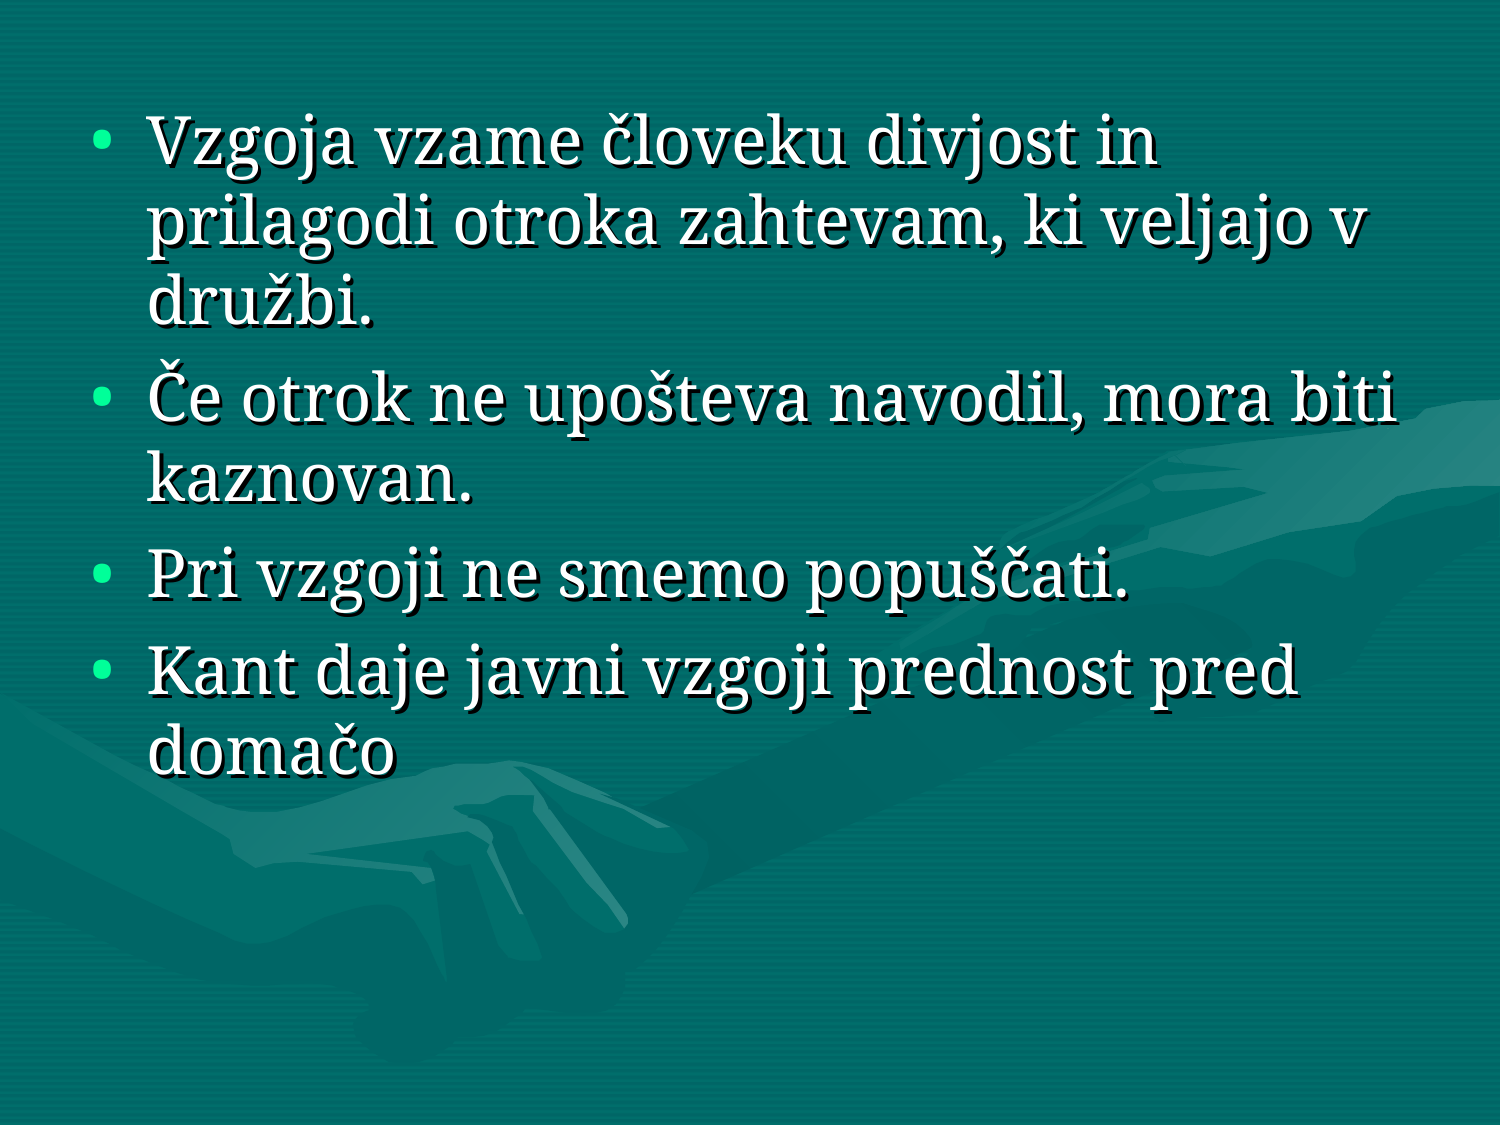

# Vzgoja vzame človeku divjost in prilagodi otroka zahtevam, ki veljajo v družbi.
Če otrok ne upošteva navodil, mora biti kaznovan.
Pri vzgoji ne smemo popuščati.
Kant daje javni vzgoji prednost pred domačo